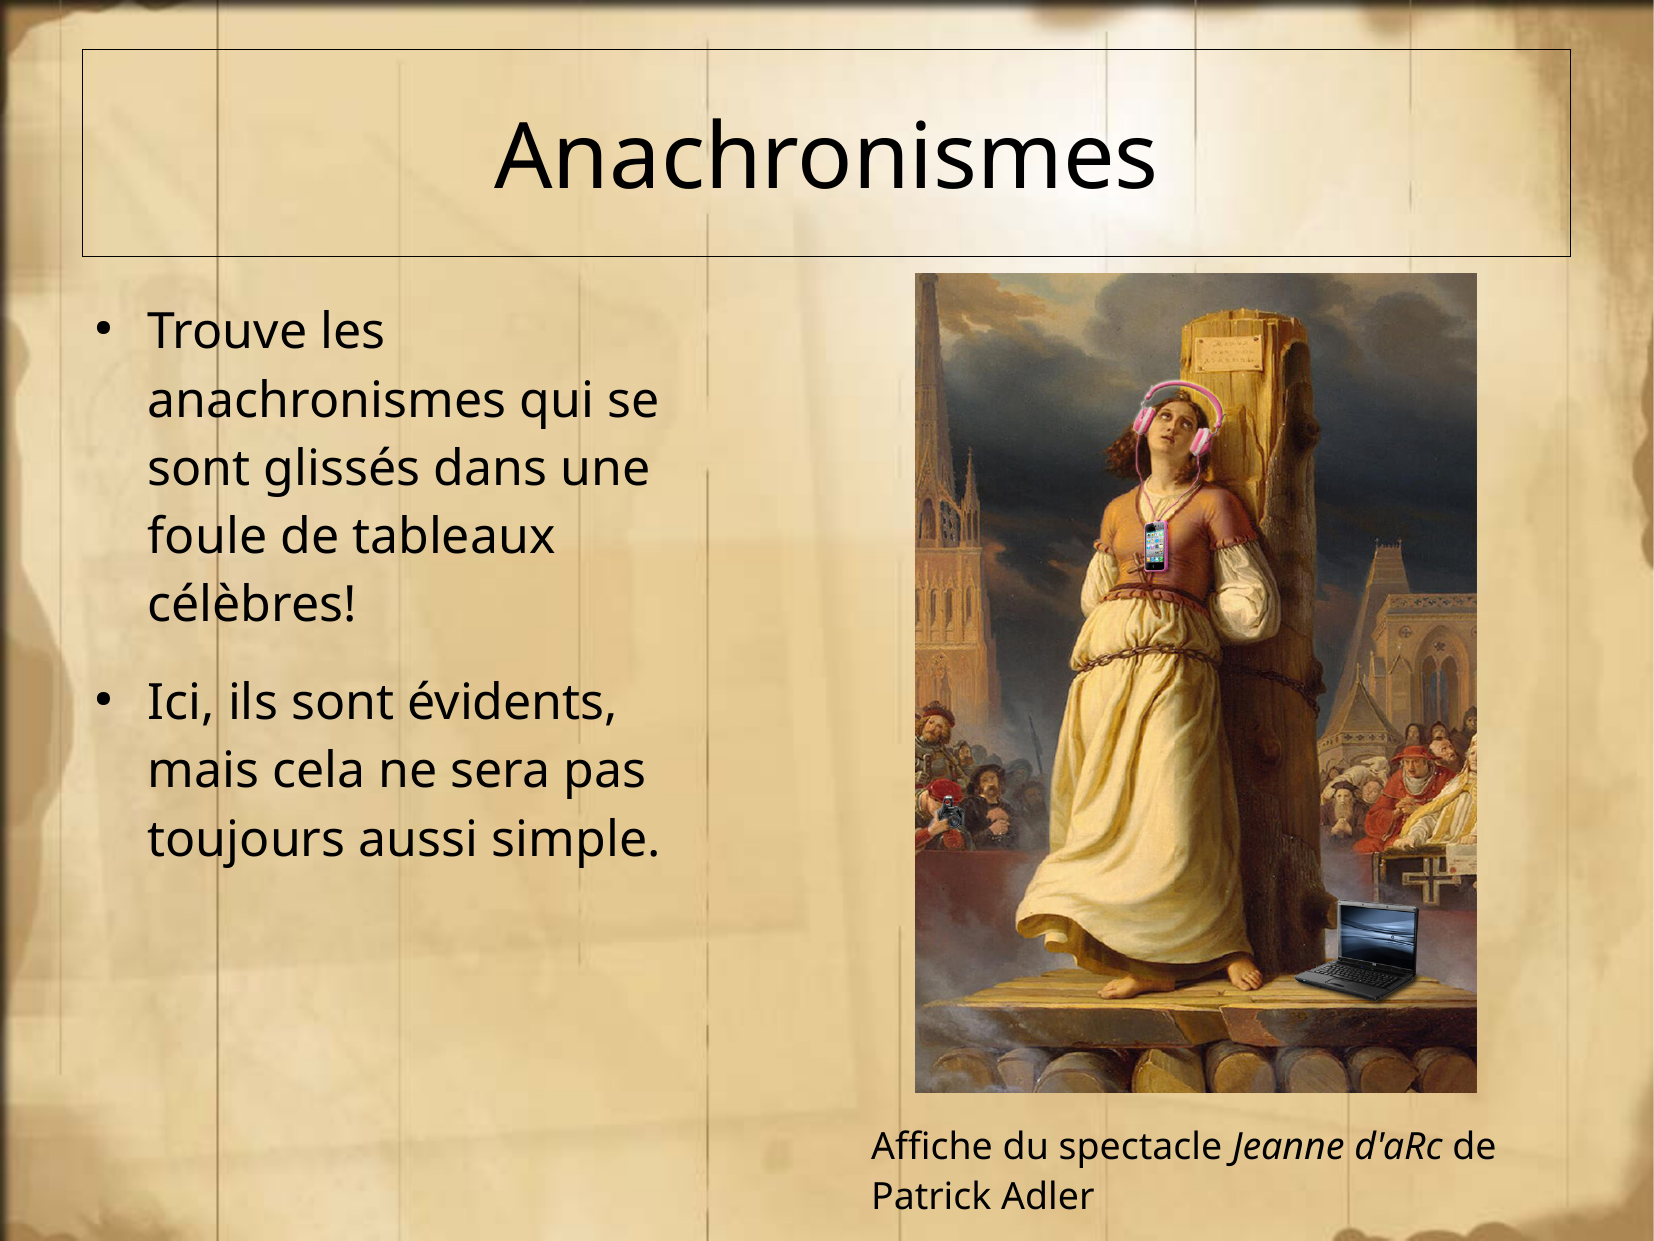

# Anachronismes
Trouve les anachronismes qui se sont glissés dans une foule de tableaux célèbres!
Ici, ils sont évidents, mais cela ne sera pas toujours aussi simple.
Affiche du spectacle Jeanne d'aRc de Patrick Adler